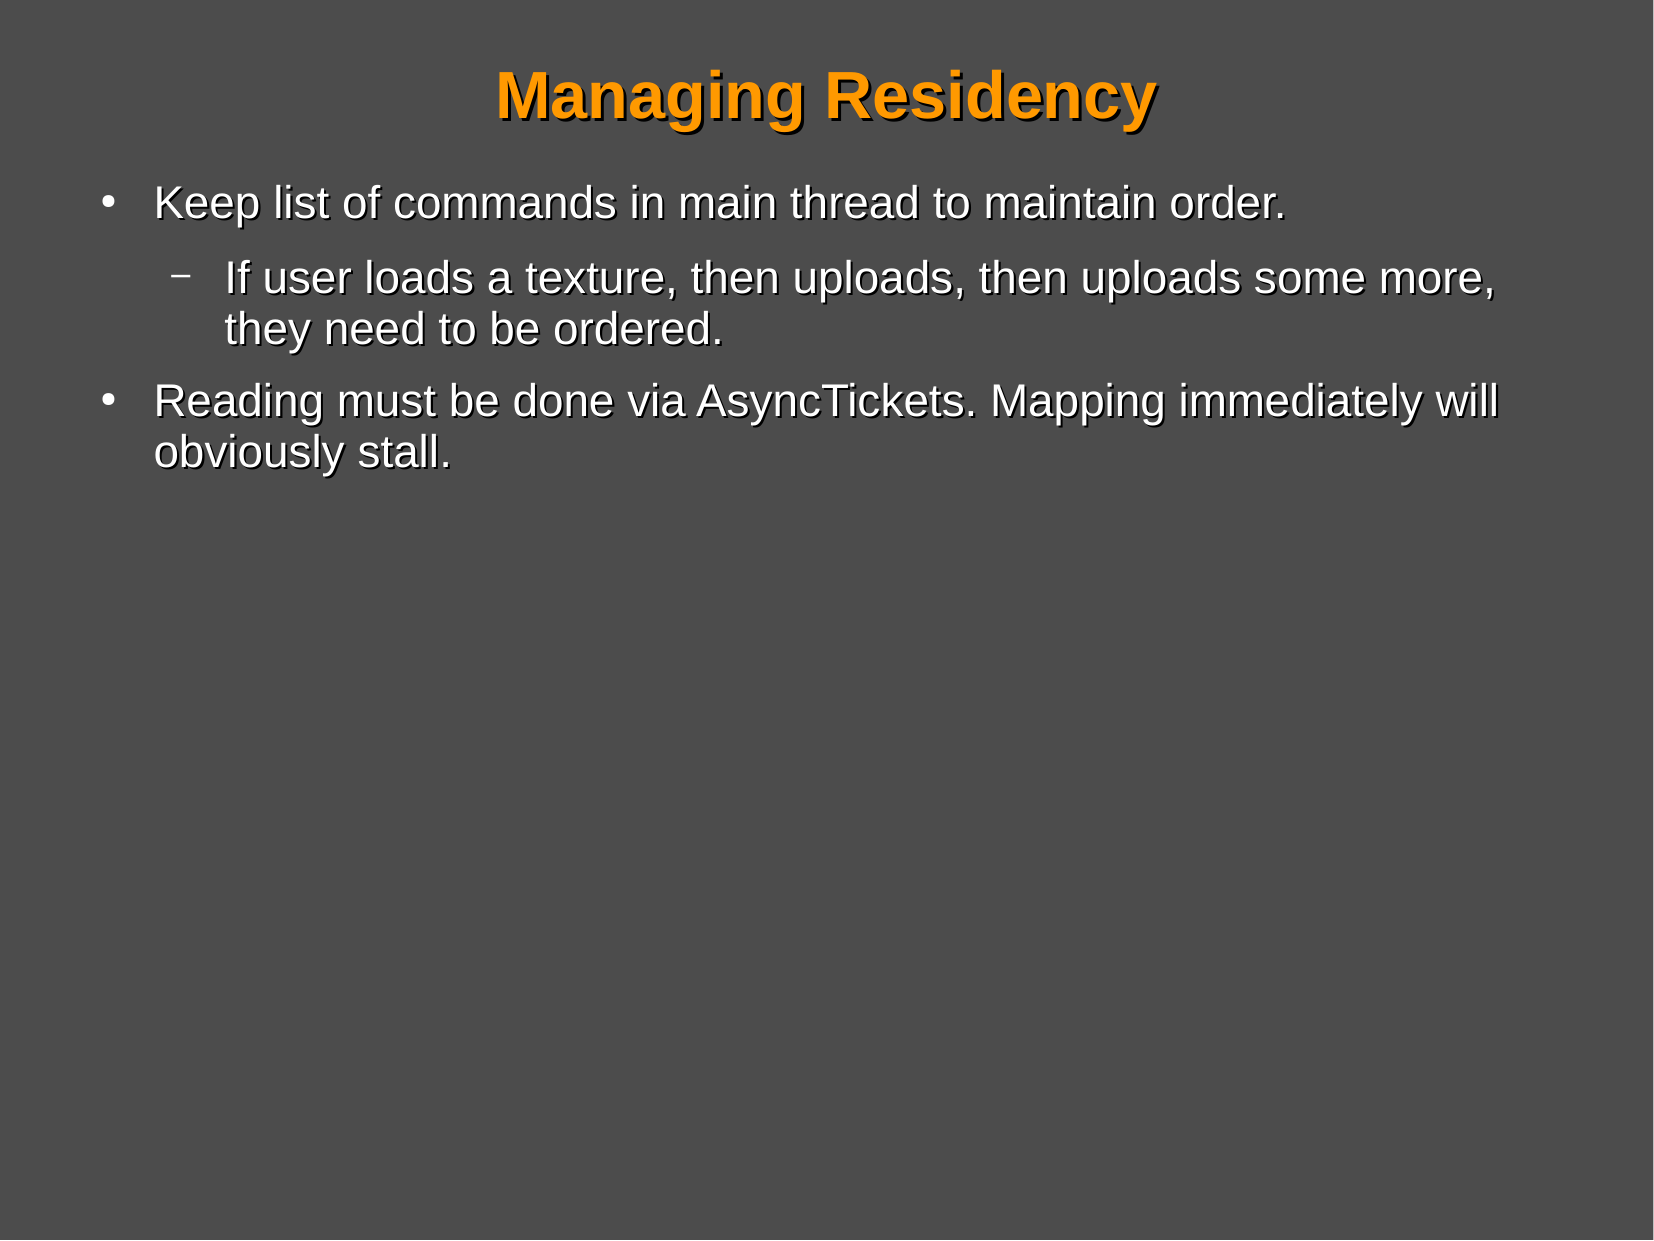

# Managing Residency
Keep list of commands in main thread to maintain order.
If user loads a texture, then uploads, then uploads some more, they need to be ordered.
Reading must be done via AsyncTickets. Mapping immediately will obviously stall.